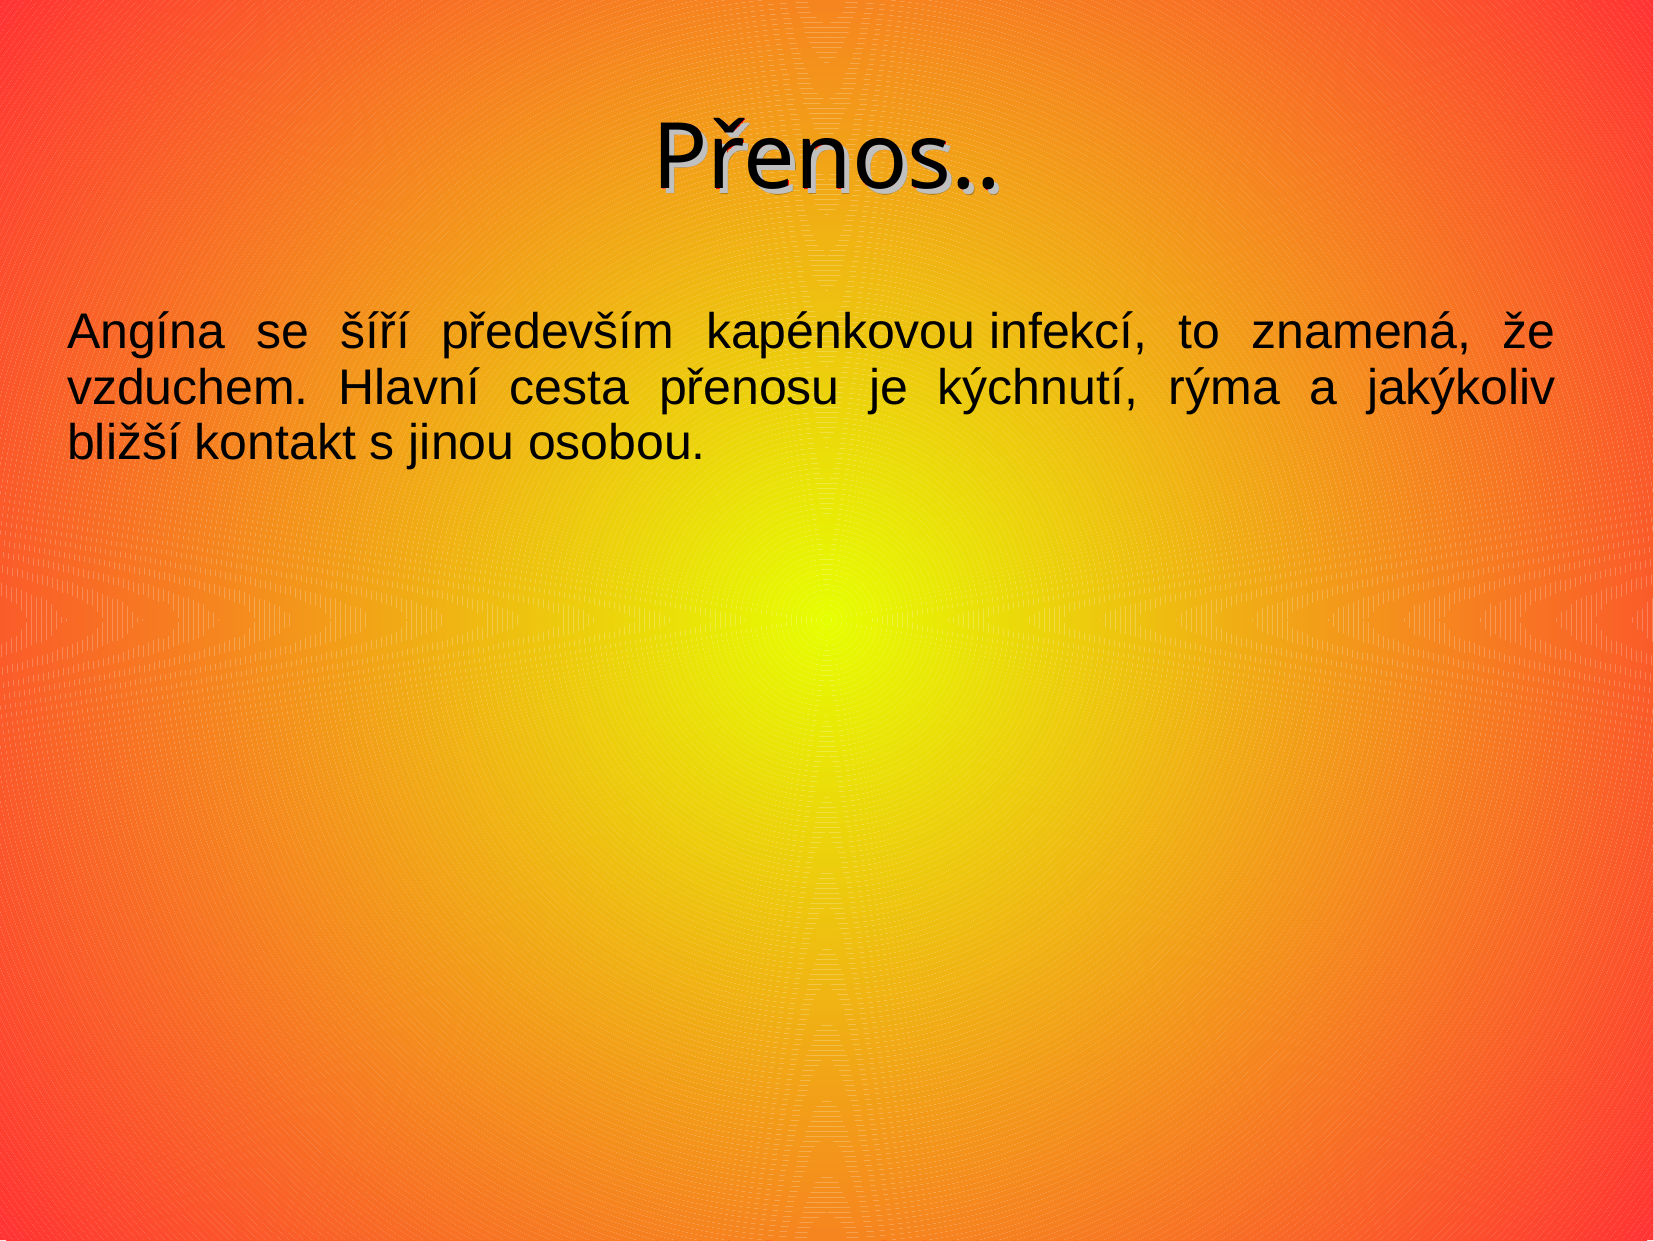

# Přenos..
Angína se šíří především kapénkovou infekcí, to znamená, že vzduchem. Hlavní cesta přenosu je kýchnutí, rýma a jakýkoliv bližší kontakt s jinou osobou.